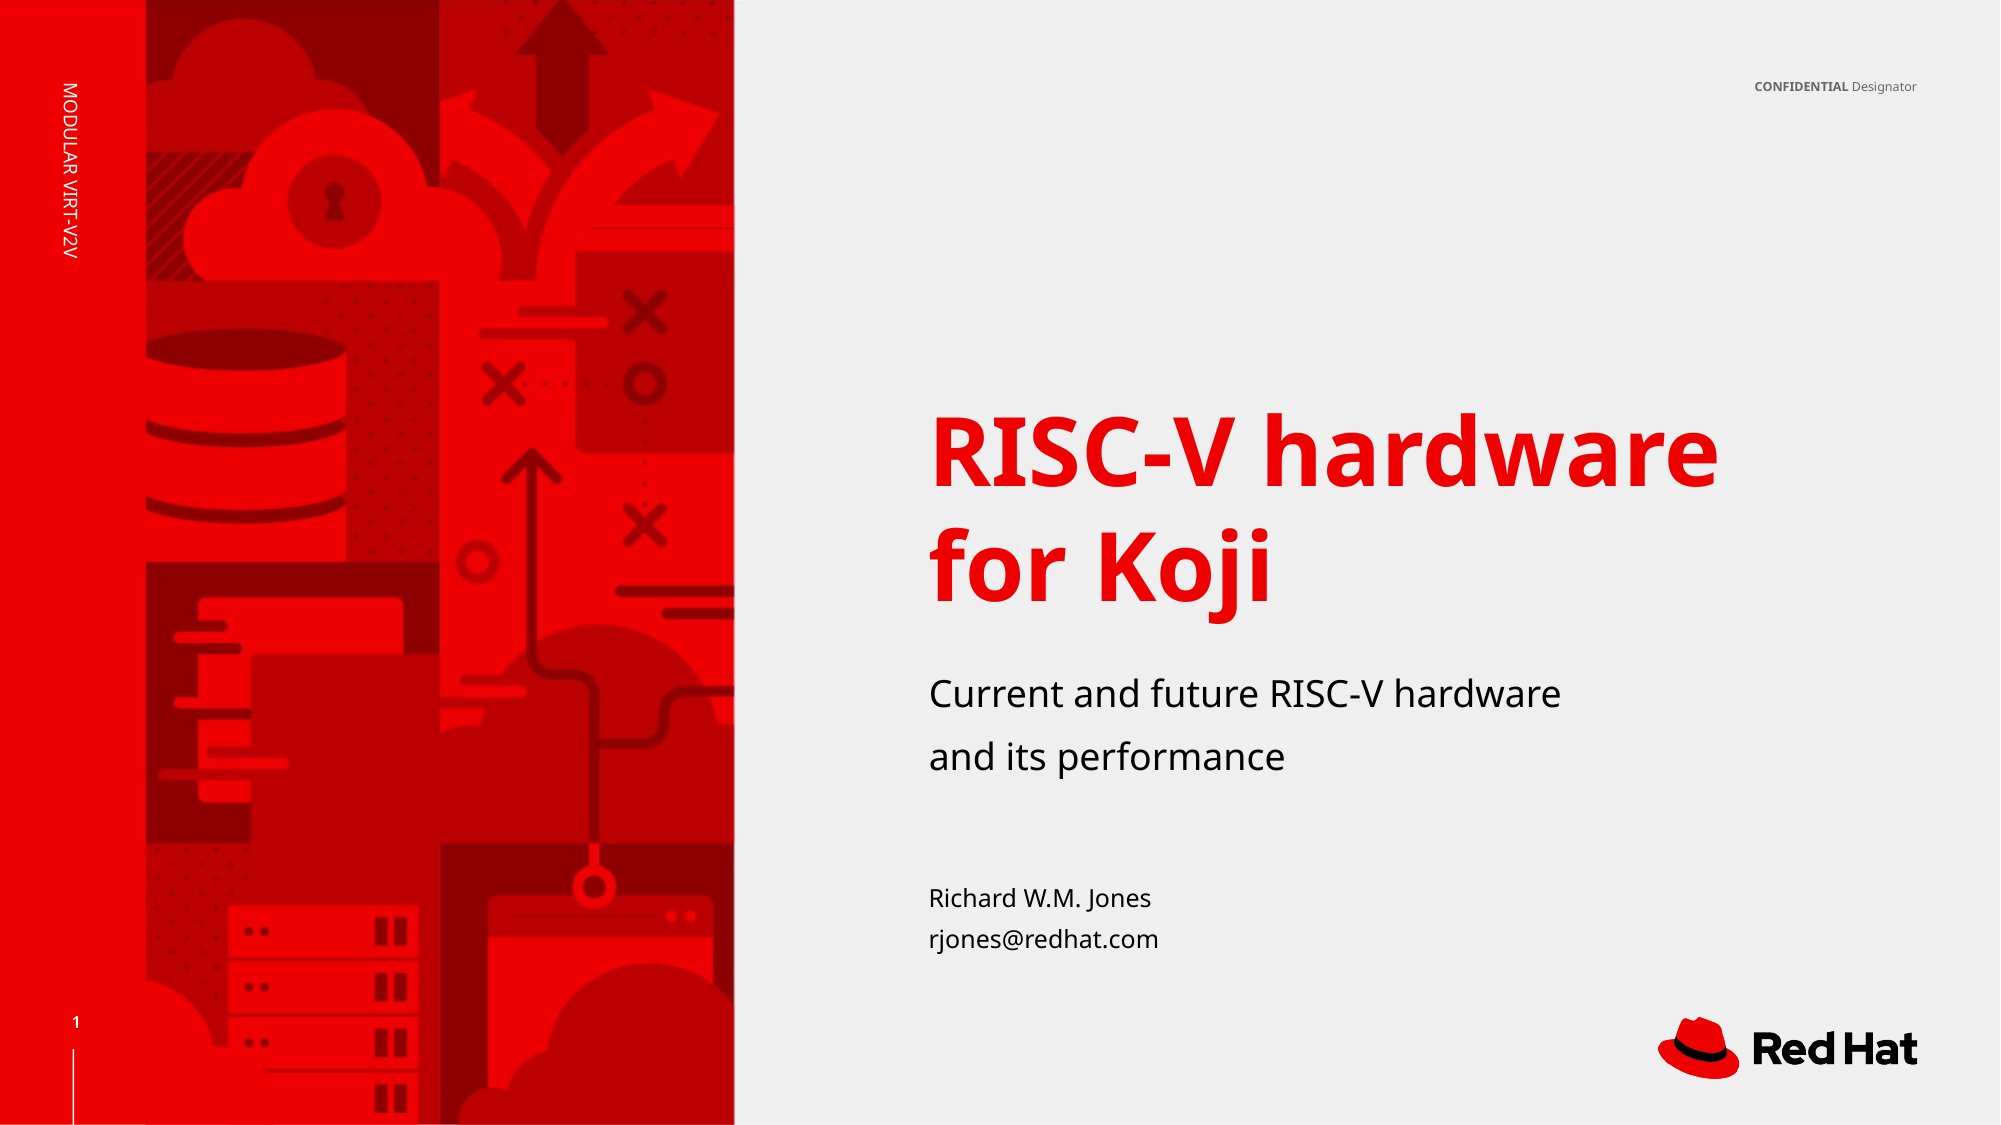

CONFIDENTIAL Designator
MODULAR VIRT-V2V
# RISC-V hardware for Koji
Current and future RISC-V hardware
and its performance
Richard W.M. Jones
rjones@redhat.com
1